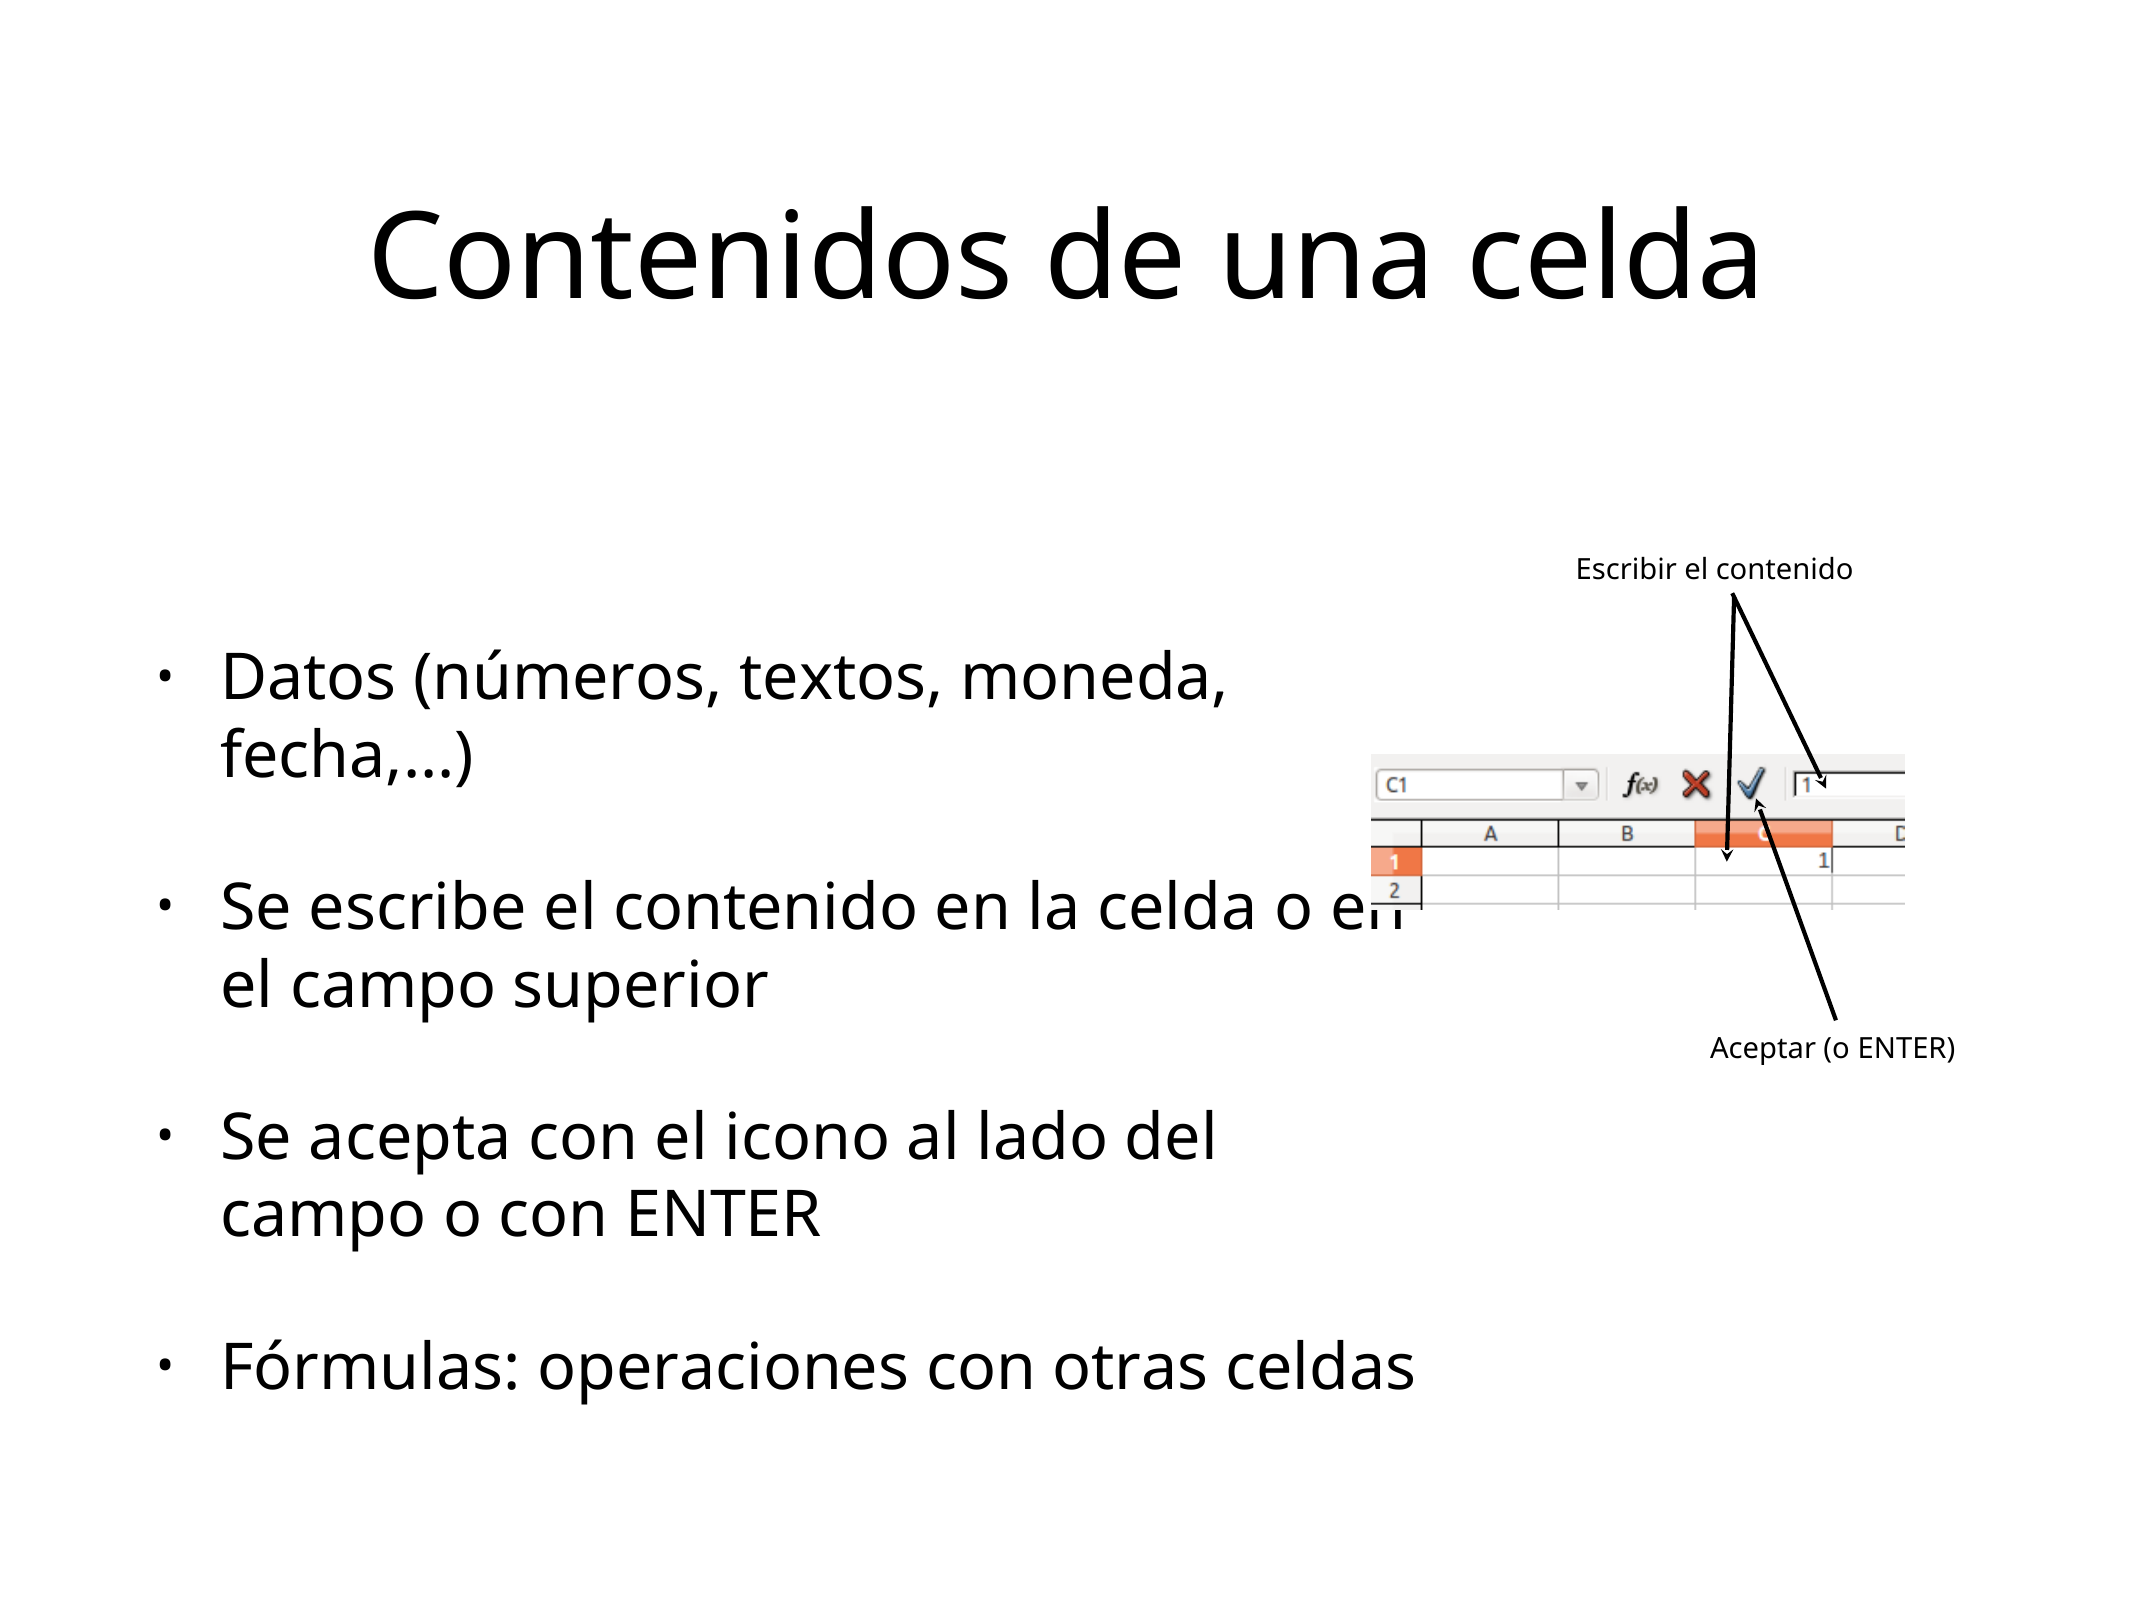

# Contenidos de una celda
Datos (números, textos, moneda, fecha,...)
Se escribe el contenido en la celda o en el campo superior
Se acepta con el icono al lado del campo o con ENTER
Fórmulas: operaciones con otras celdas
Escribir el contenido
Aceptar (o ENTER)